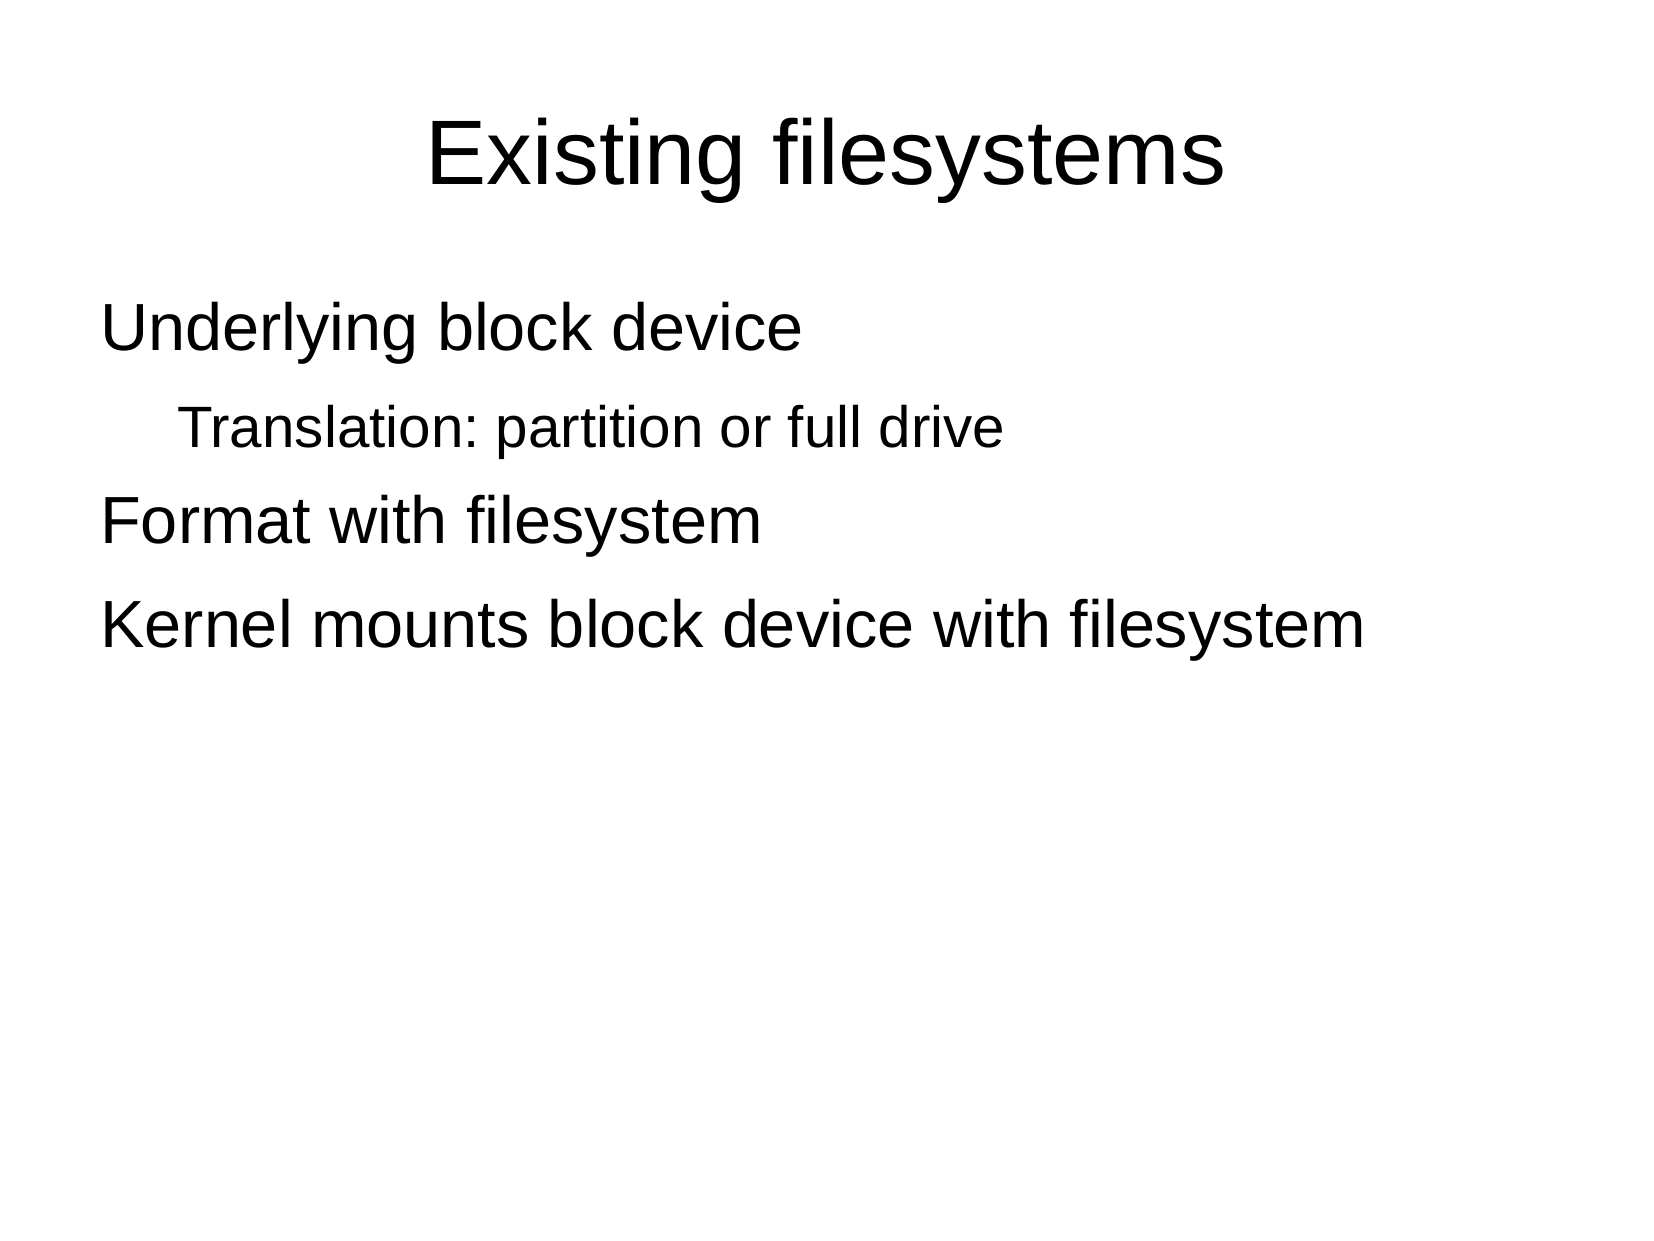

# Existing filesystems
Underlying block device
Translation: partition or full drive
Format with filesystem
Kernel mounts block device with filesystem